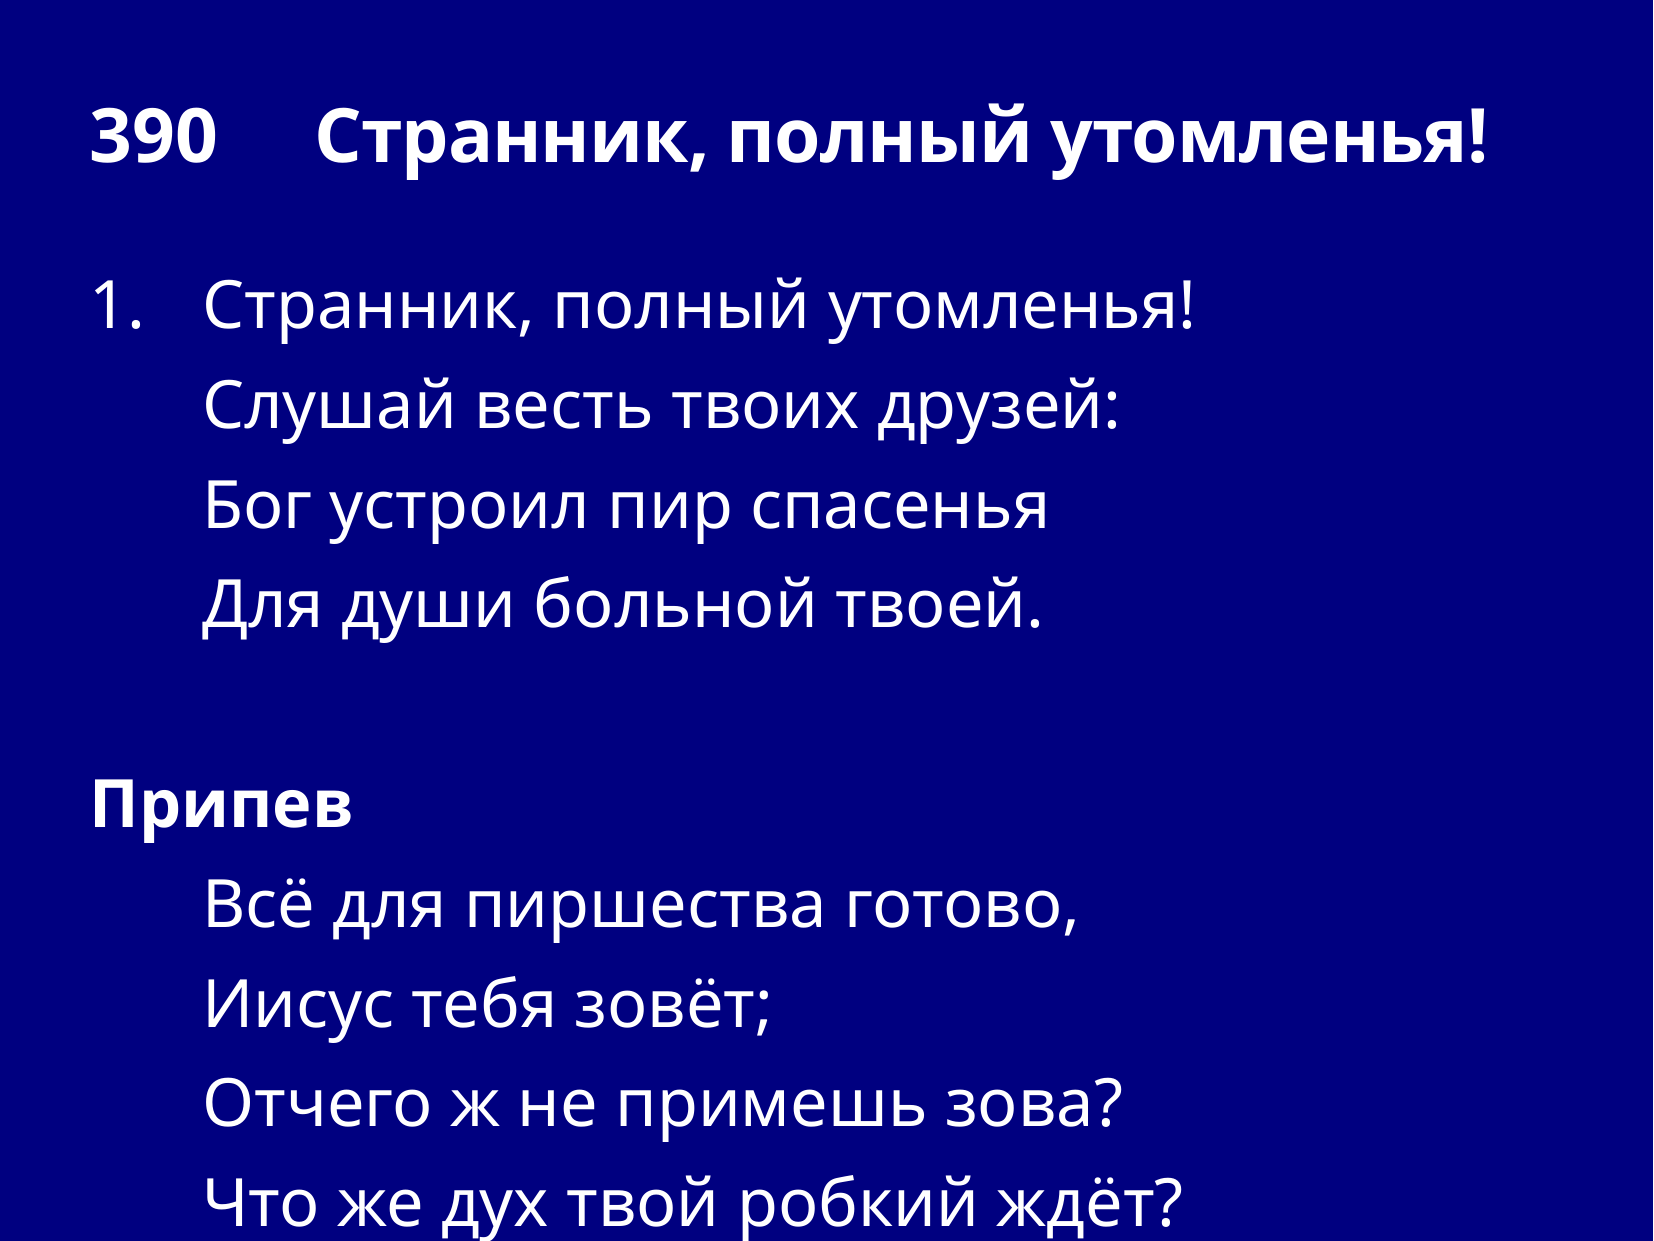

390	Странник, полный утомленья!
1.	Странник, полный утомленья!
	Слушай весть твоих друзей:
	Бог устроил пир спасенья
	Для души больной твоей.
Припев
	Всё для пиршества готово,
	Иисус тебя зовёт;
	Отчего ж не примешь зова?
	Что же дух твой робкий ждёт?